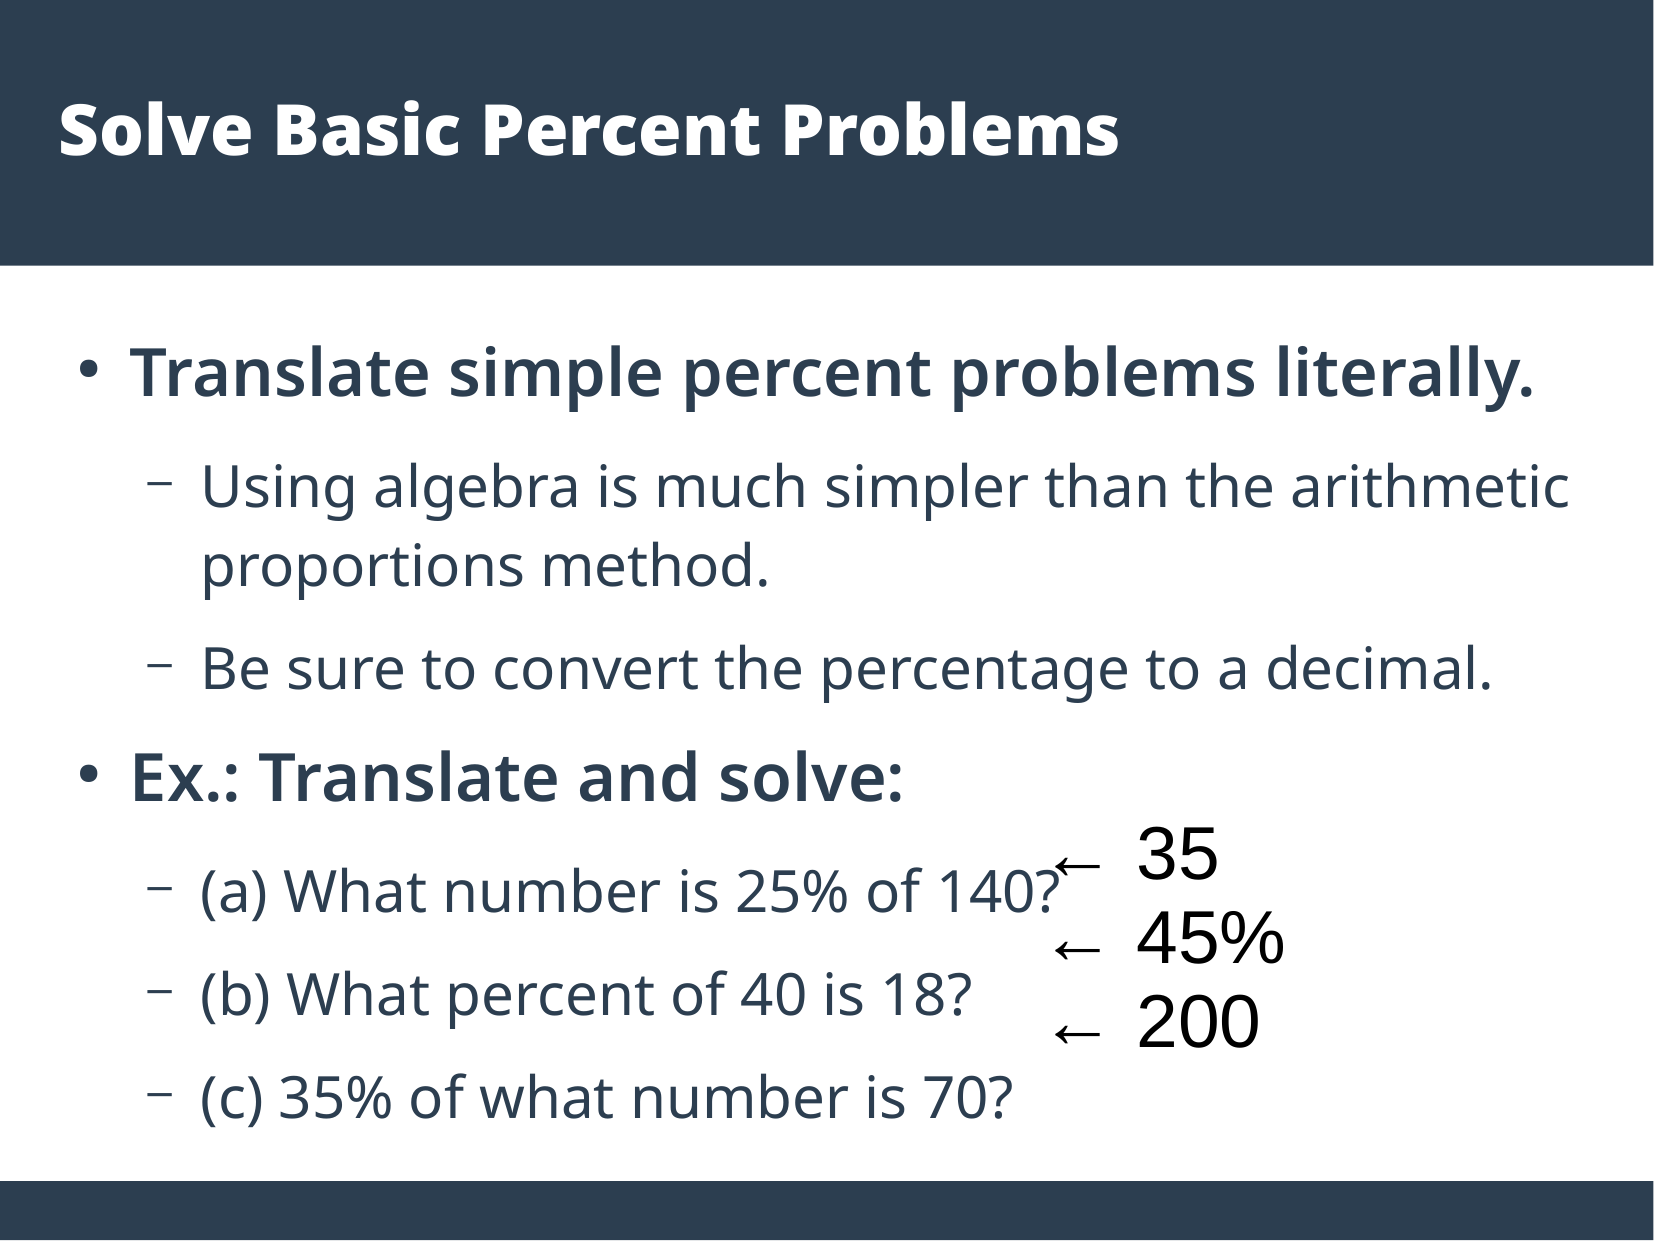

# Solve Basic Percent Problems
Translate simple percent problems literally.
Using algebra is much simpler than the arithmetic proportions method.
Be sure to convert the percentage to a decimal.
Ex.: Translate and solve:
(a) What number is 25% of 140?
(b) What percent of 40 is 18?
(c) 35% of what number is 70?
← 35
← 45%
← 200